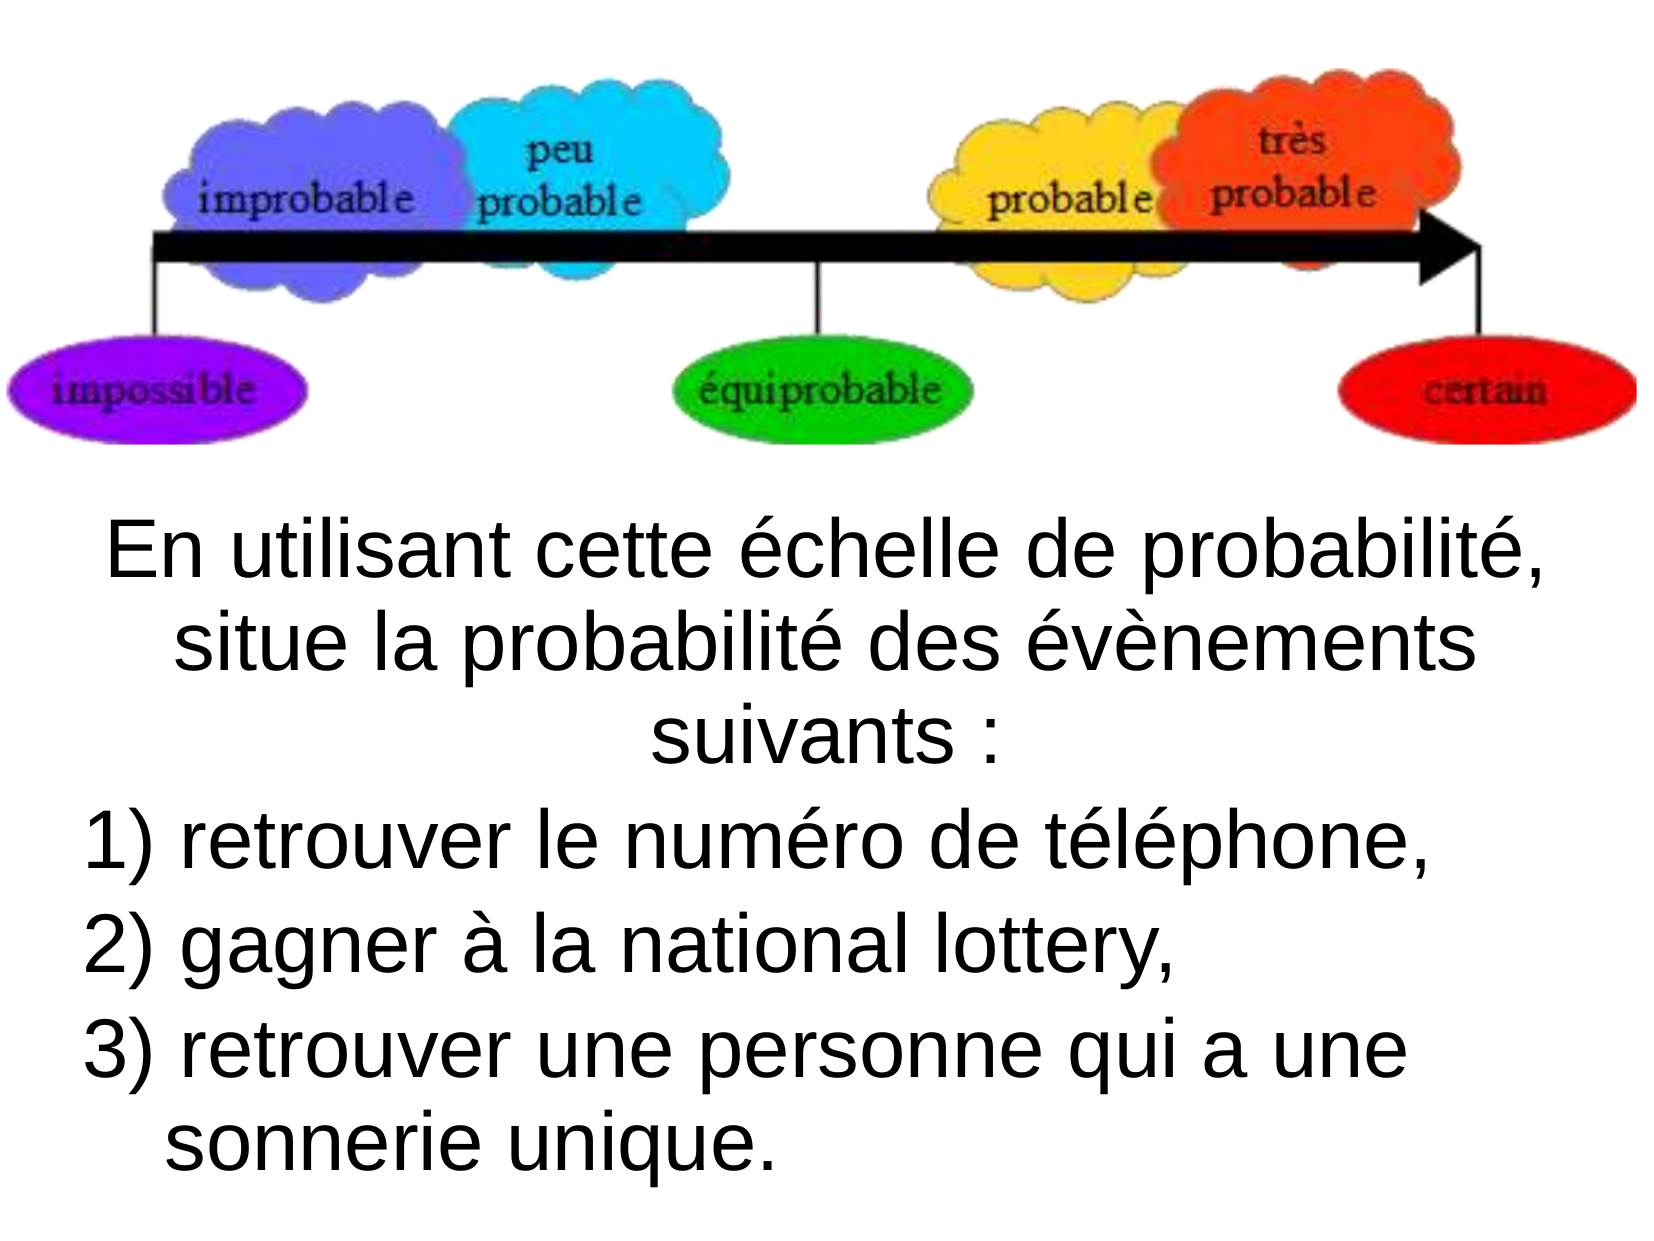

# En utilisant cette échelle de probabilité, situe la probabilité des évènements suivants :
 retrouver le numéro de téléphone,
 gagner à la national lottery,
 retrouver une personne qui a une sonnerie unique.